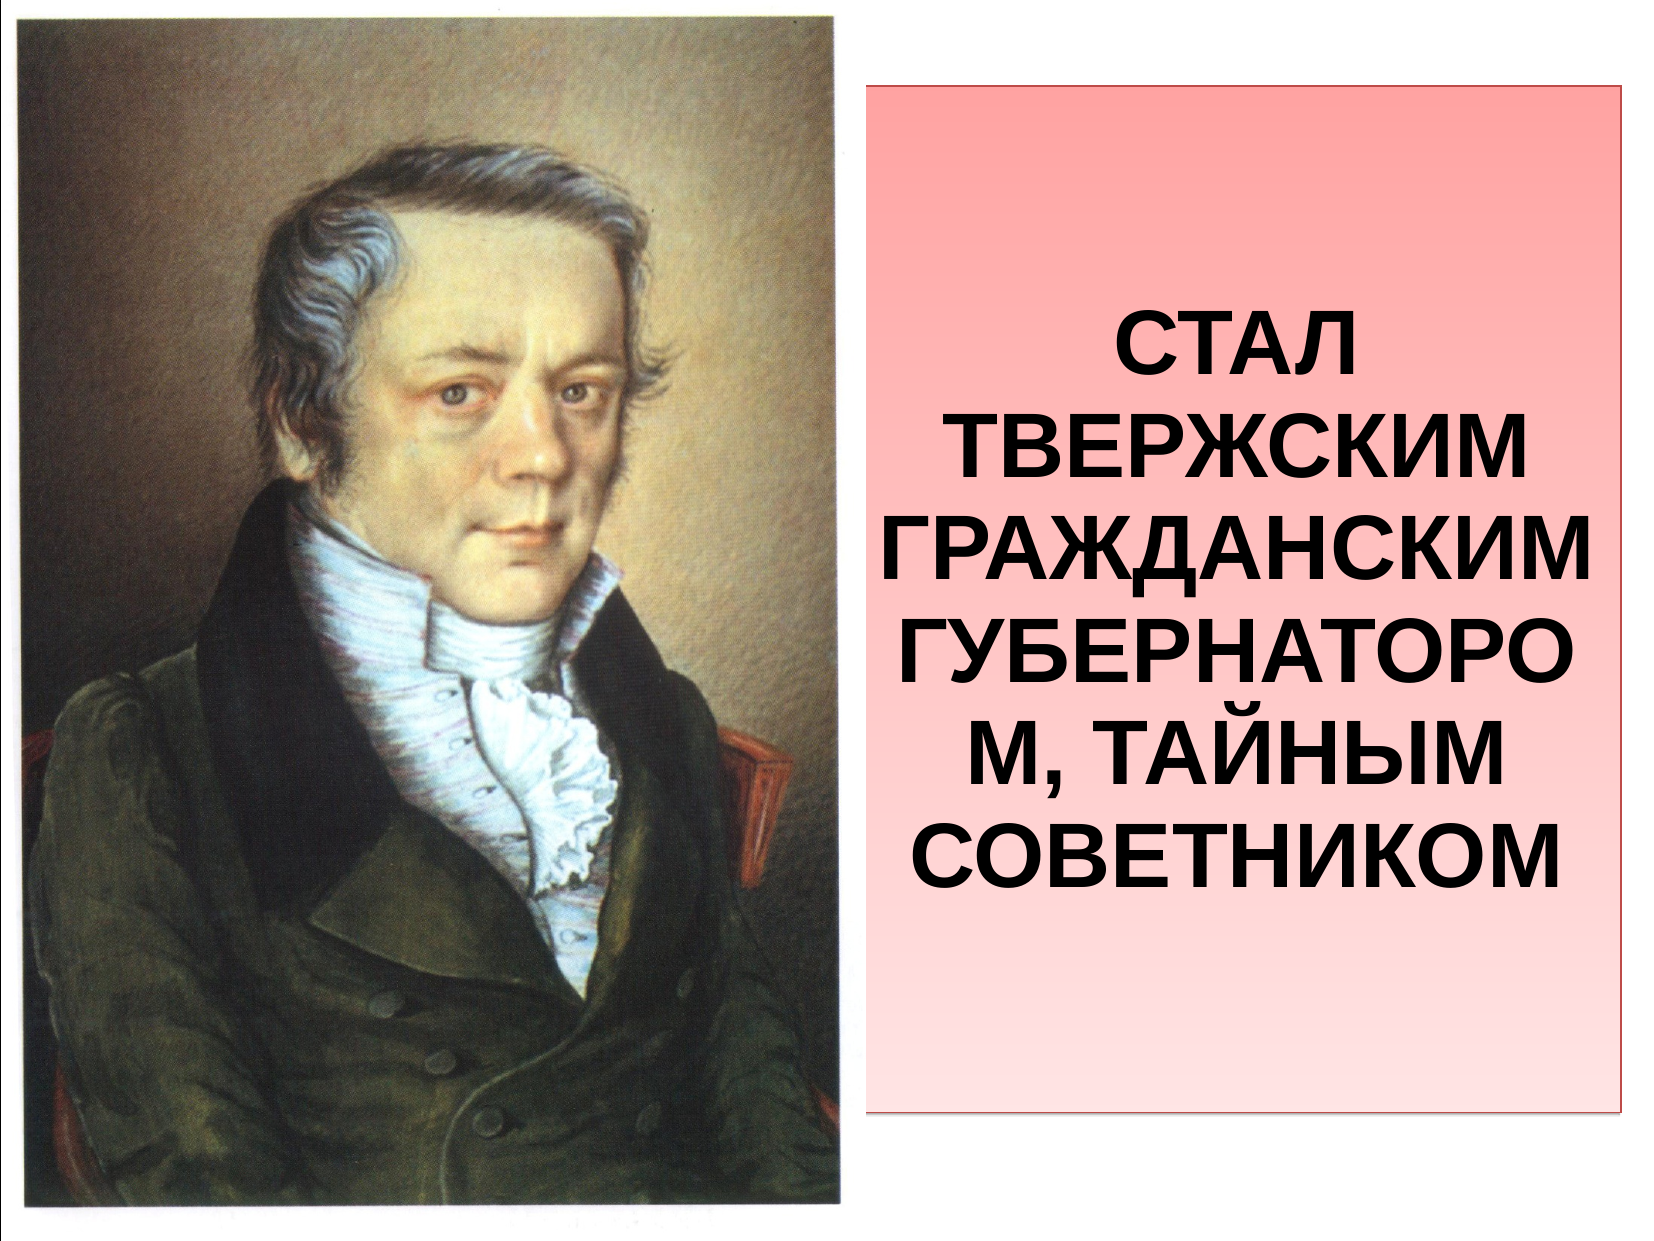

# СТАЛ ТВЕРЖСКИМ ГРАЖДАНСКИМ ГУБЕРНАТОРОМ, ТАЙНЫМ СОВЕТНИКОМ